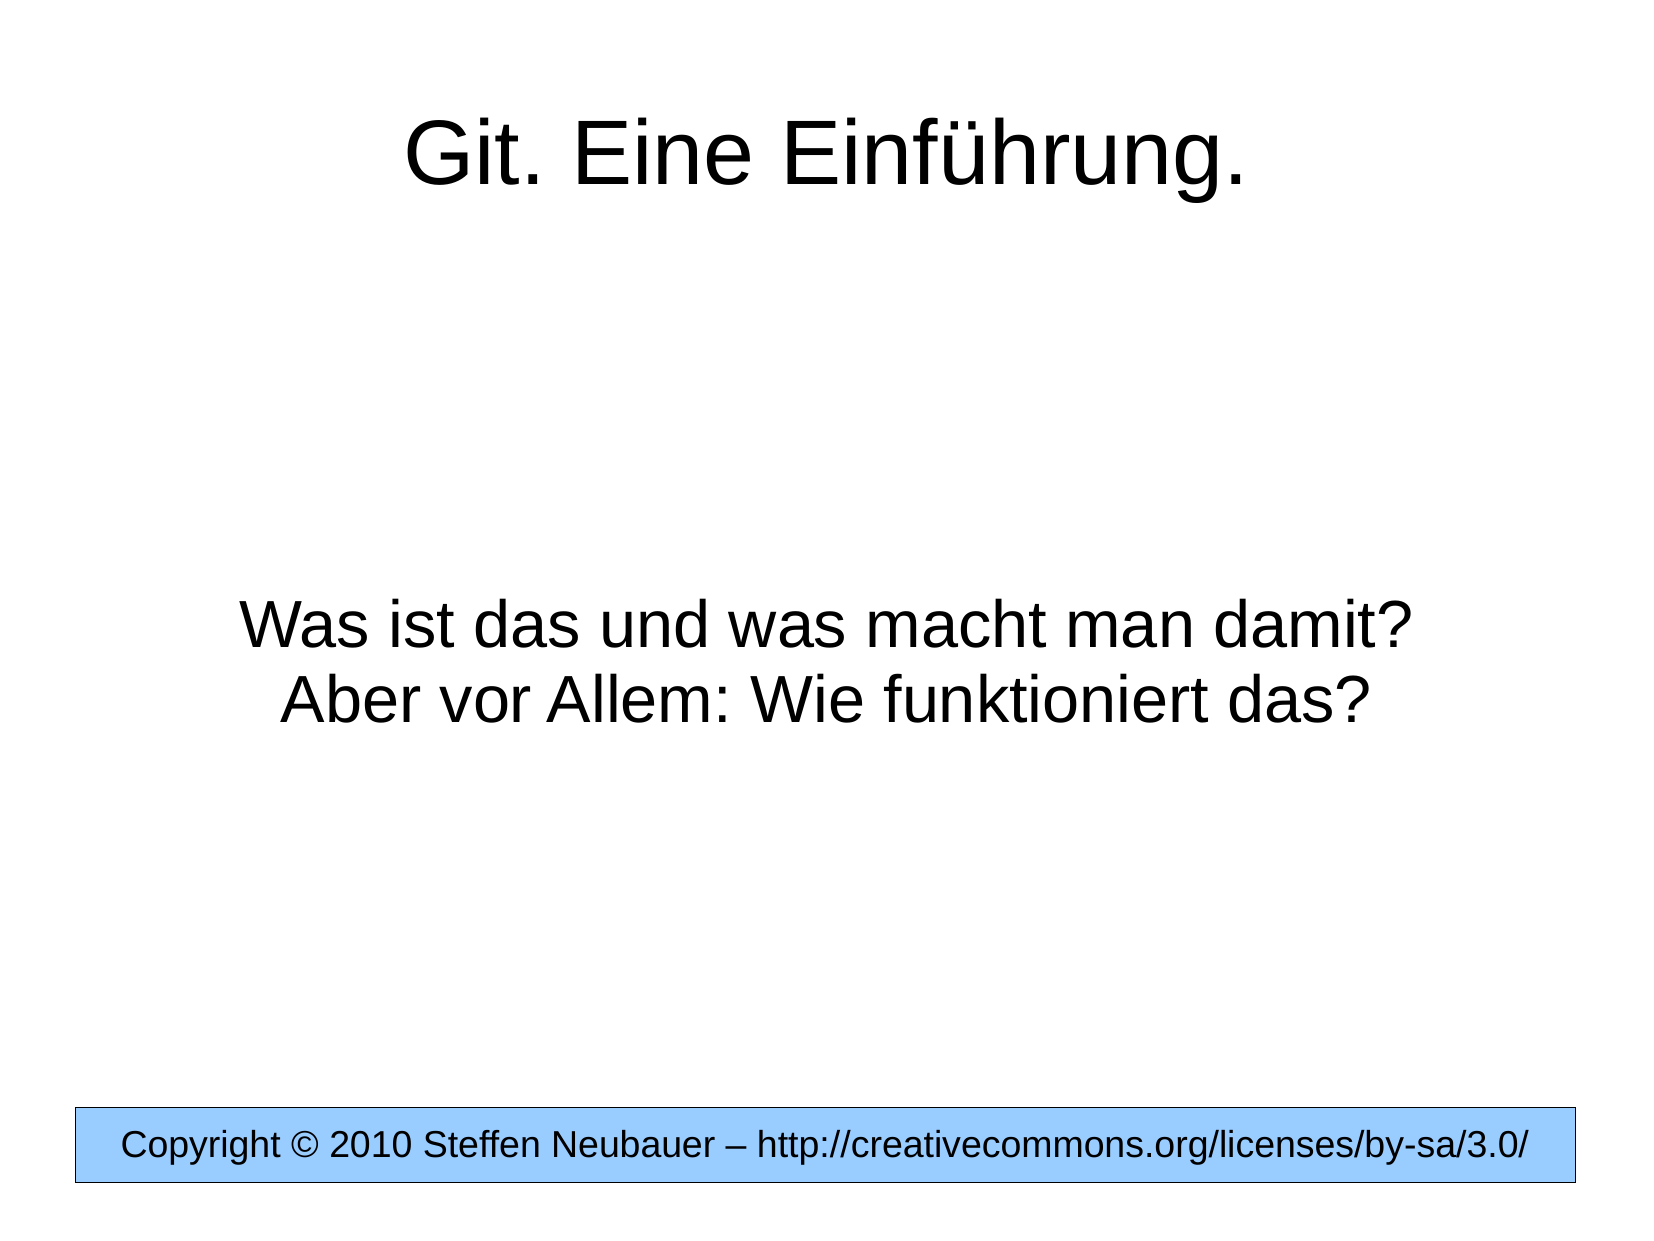

# Git. Eine Einführung.
Was ist das und was macht man damit?
Aber vor Allem: Wie funktioniert das?
Copyright © 2010 Steffen Neubauer – http://creativecommons.org/licenses/by-sa/3.0/